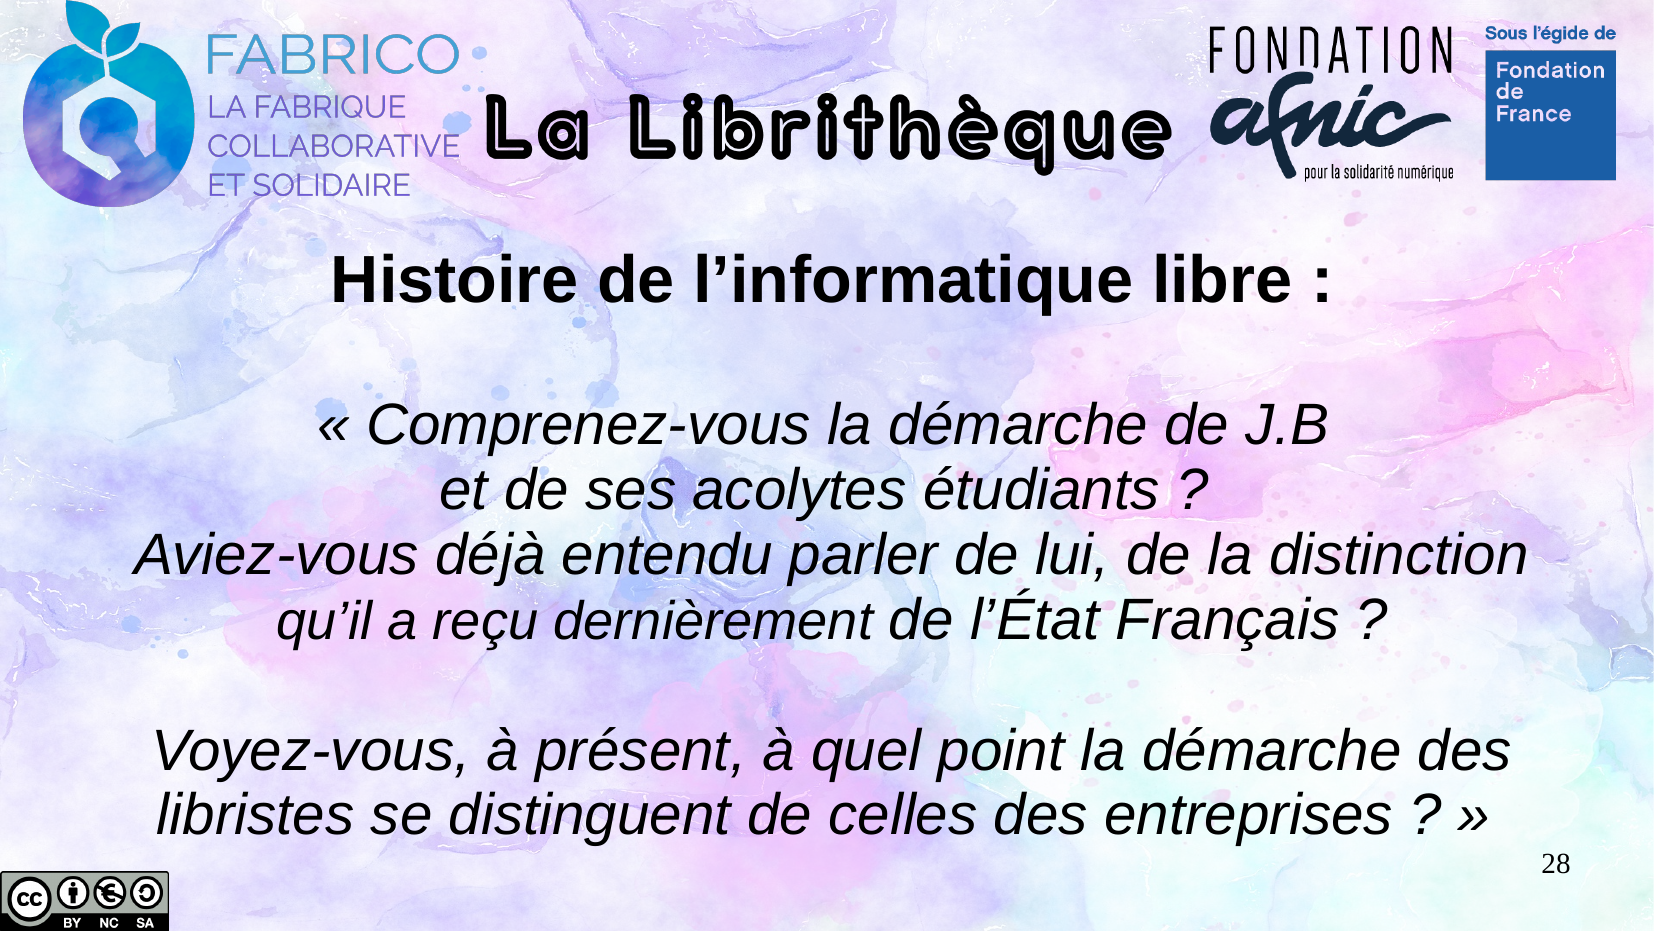

# Histoire de l’informatique libre :
« Comprenez-vous la démarche de J.B
et de ses acolytes étudiants ?
Aviez-vous déjà entendu parler de lui, de la distinction qu’il a reçu dernièrement de l’État Français ?
Voyez-vous, à présent, à quel point la démarche des libristes se distinguent de celles des entreprises ? »
28